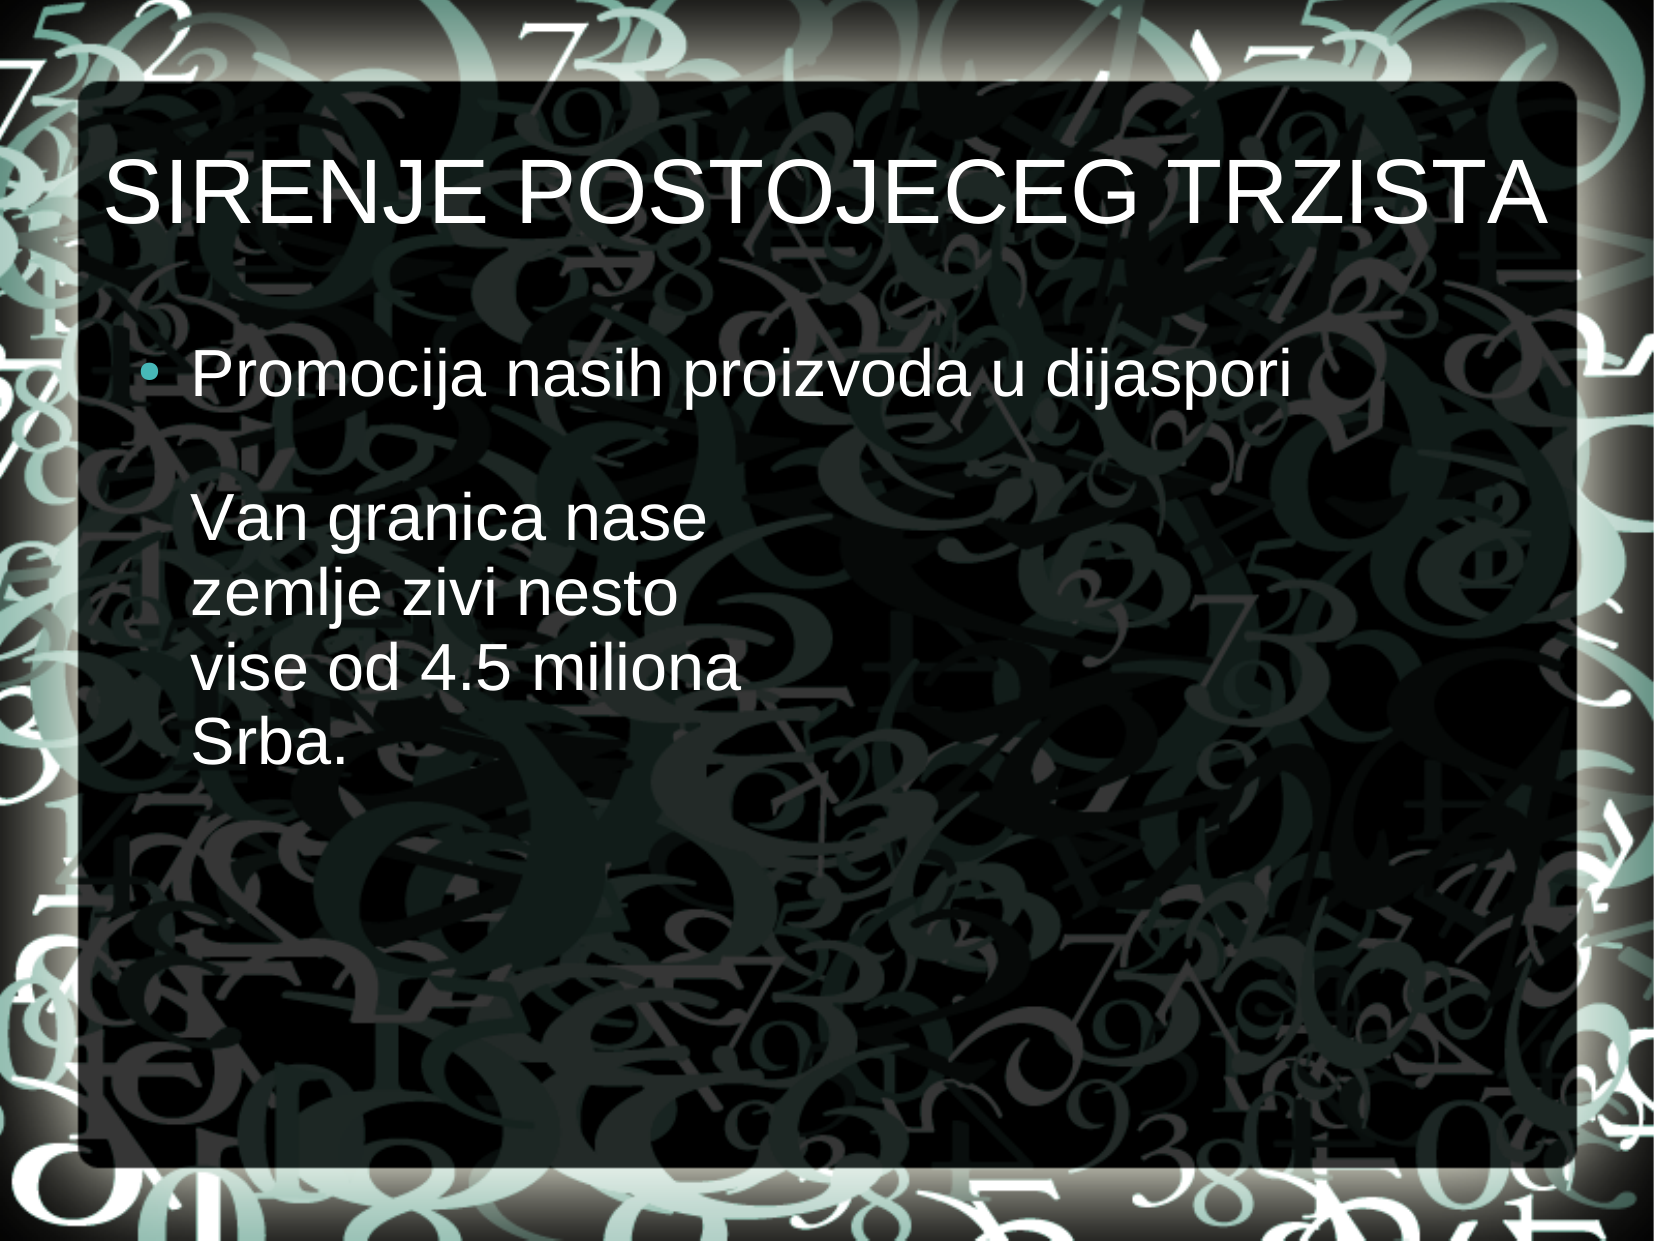

# SIRENJE POSTOJECEG TRZISTA
Promocija nasih proizvoda u dijaspori
Van granica nase zemlje zivi nesto vise od 4.5 miliona Srba.